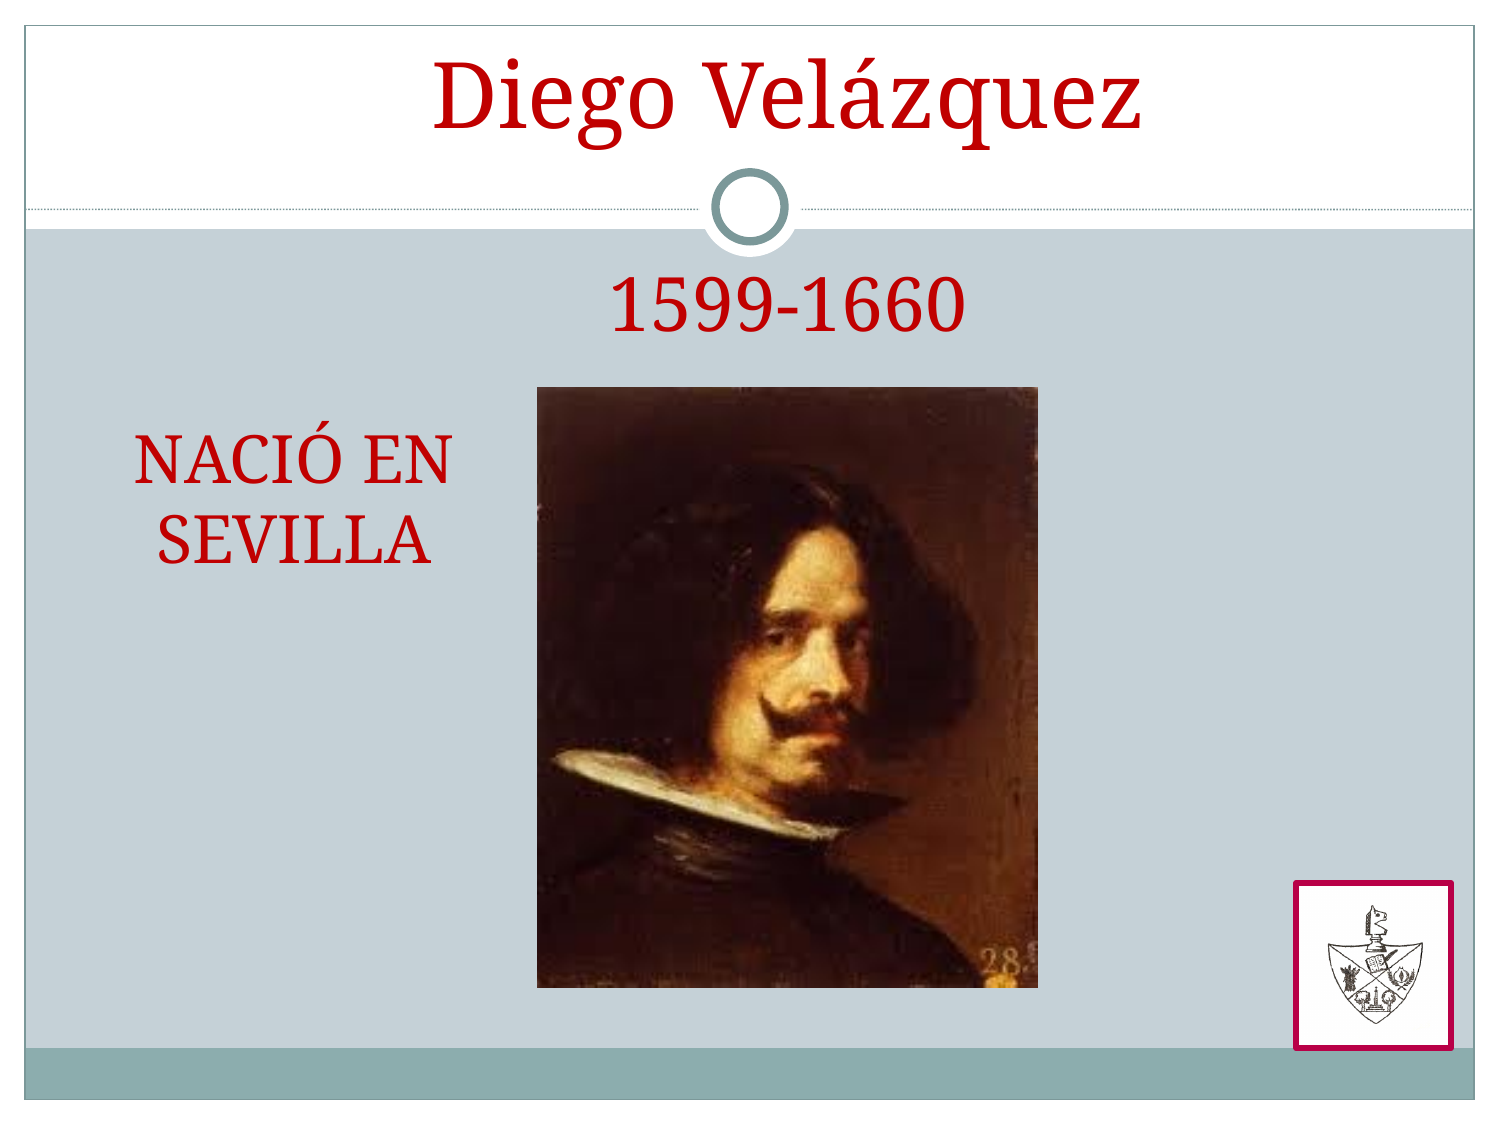

# Diego Velázquez 1599-1660
NACIÓ EN SEVILLA